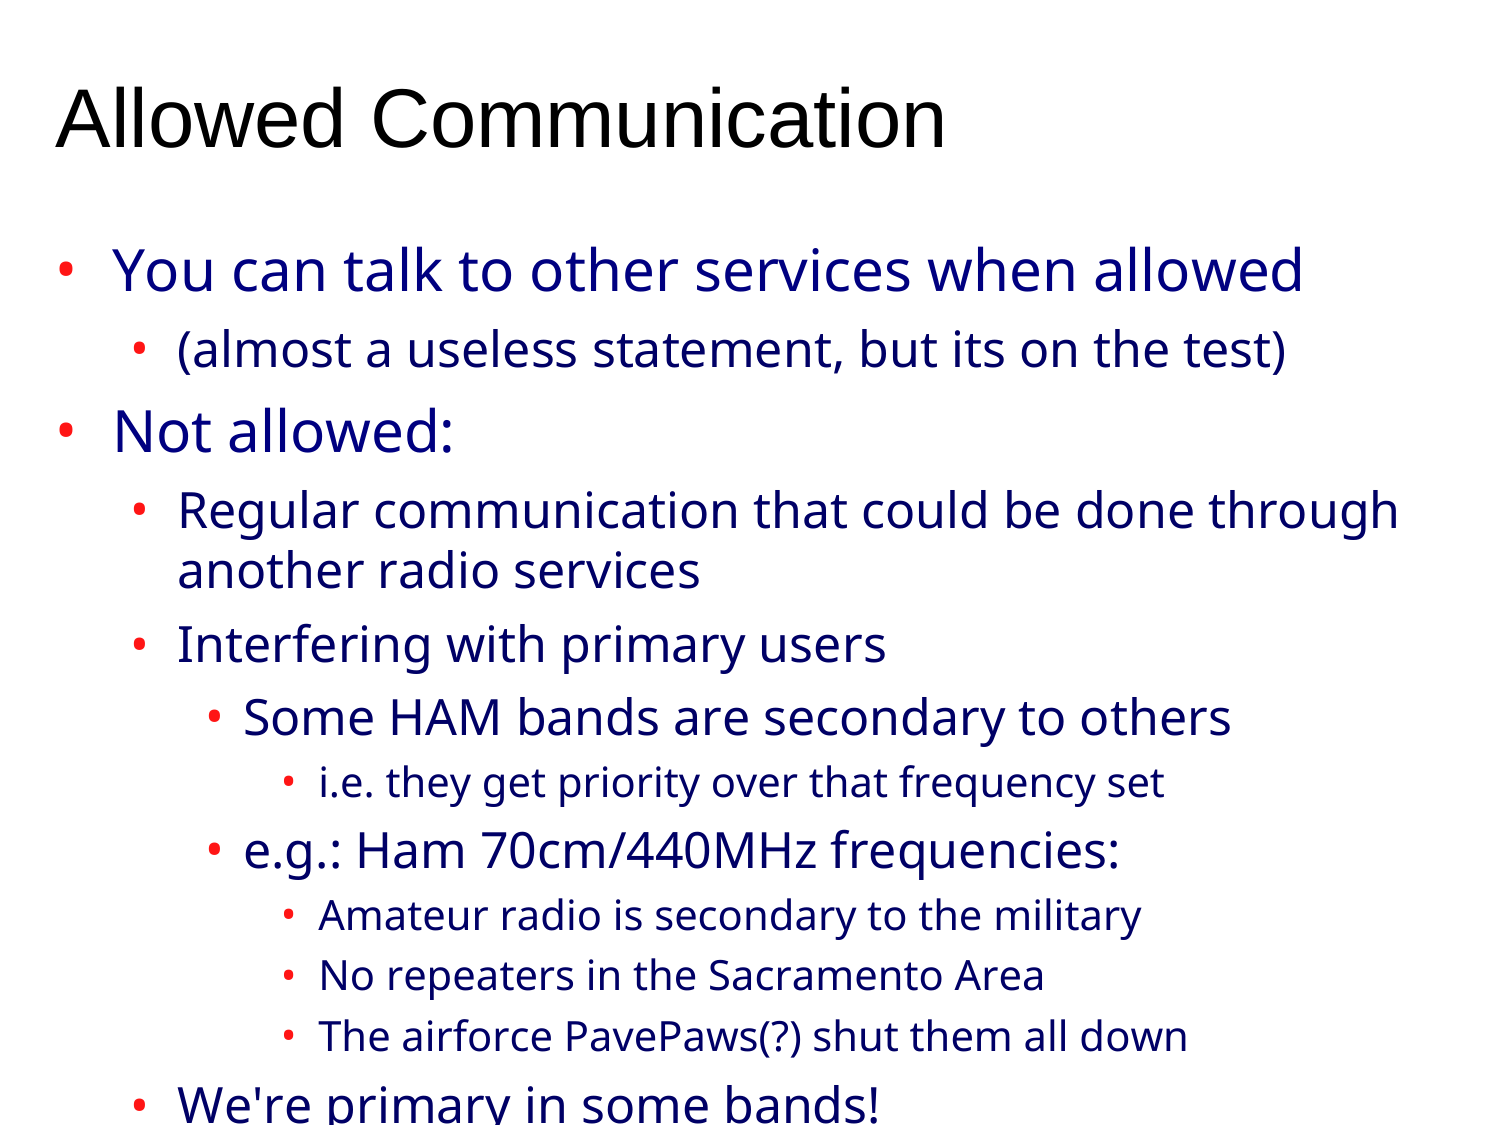

# Allowed Communication
You can talk to other services when allowed
(almost a useless statement, but its on the test)
Not allowed:
Regular communication that could be done through another radio services
Interfering with primary users
Some HAM bands are secondary to others
i.e. they get priority over that frequency set
e.g.: Ham 70cm/440MHz frequencies:
Amateur radio is secondary to the military
No repeaters in the Sacramento Area
The airforce PavePaws(?) shut them all down
We're primary in some bands!